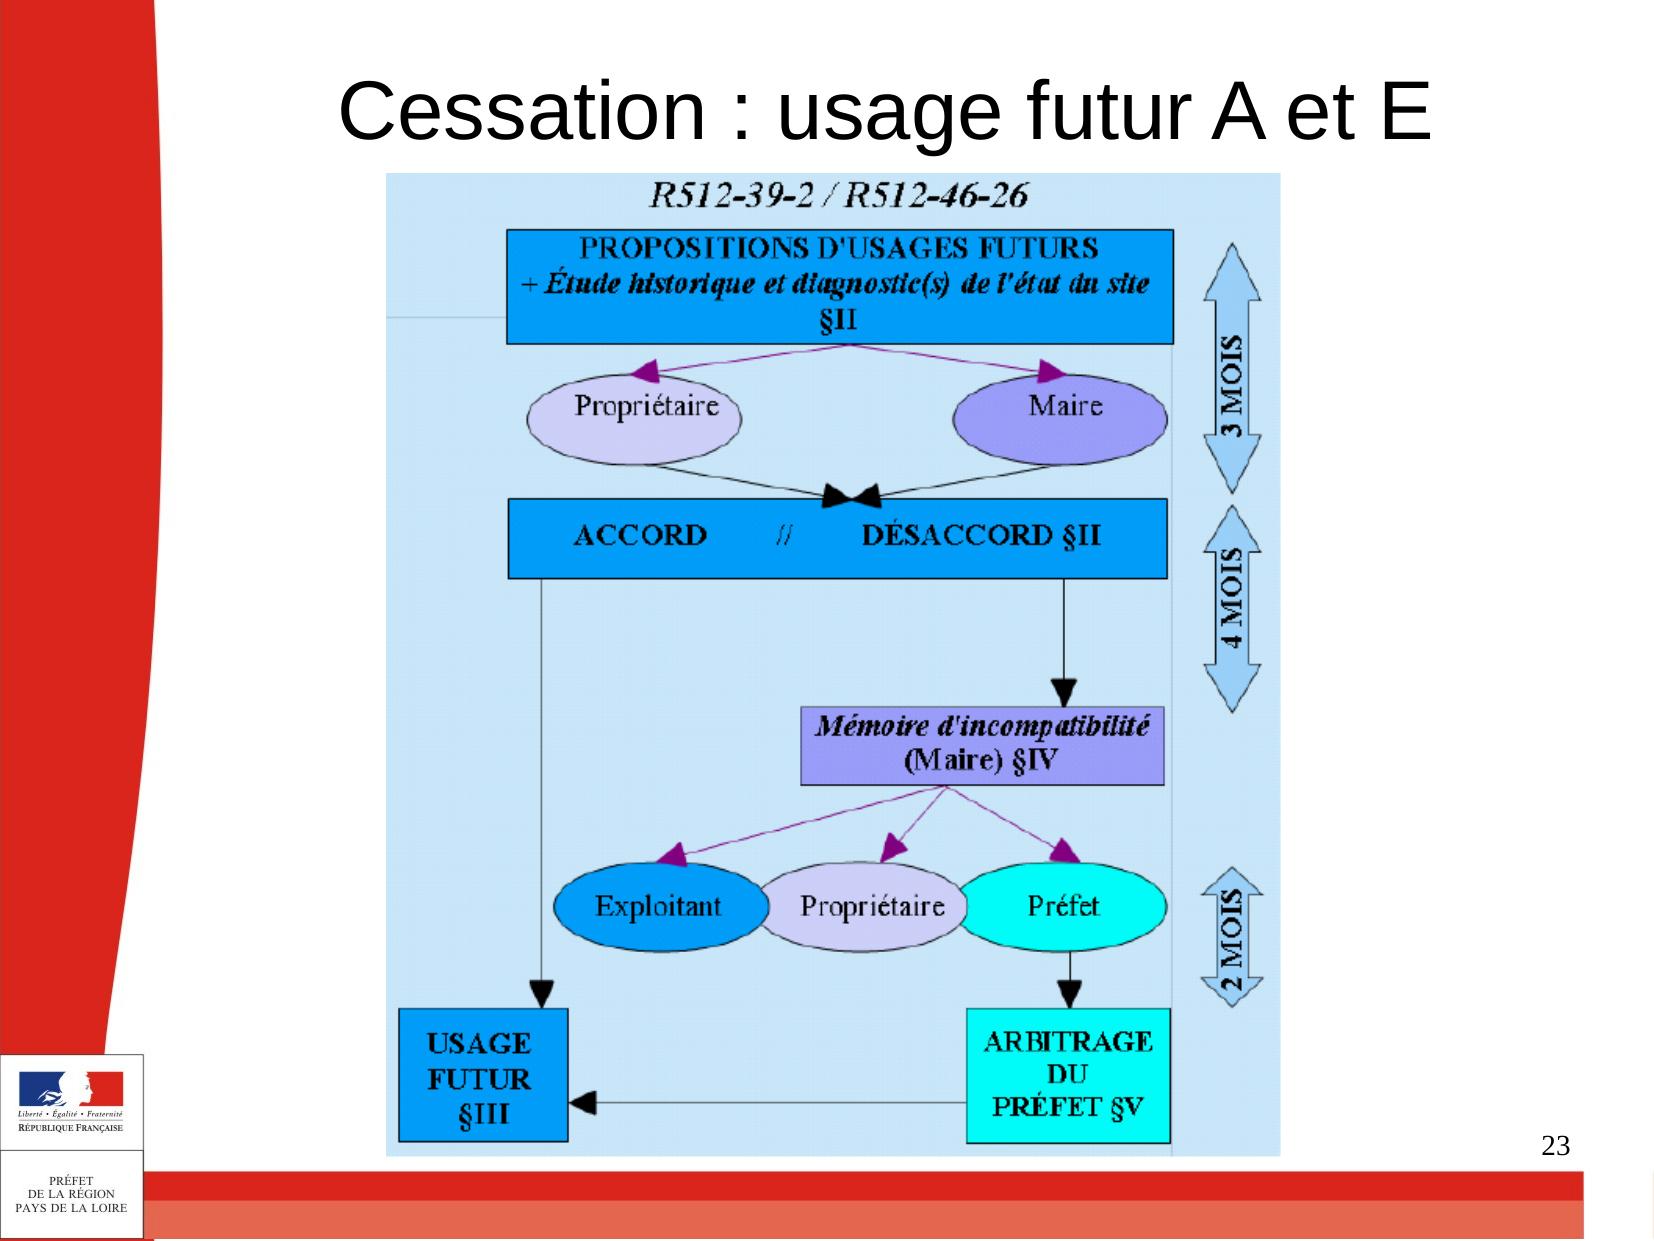

# Cessation : usage futur A et E
23